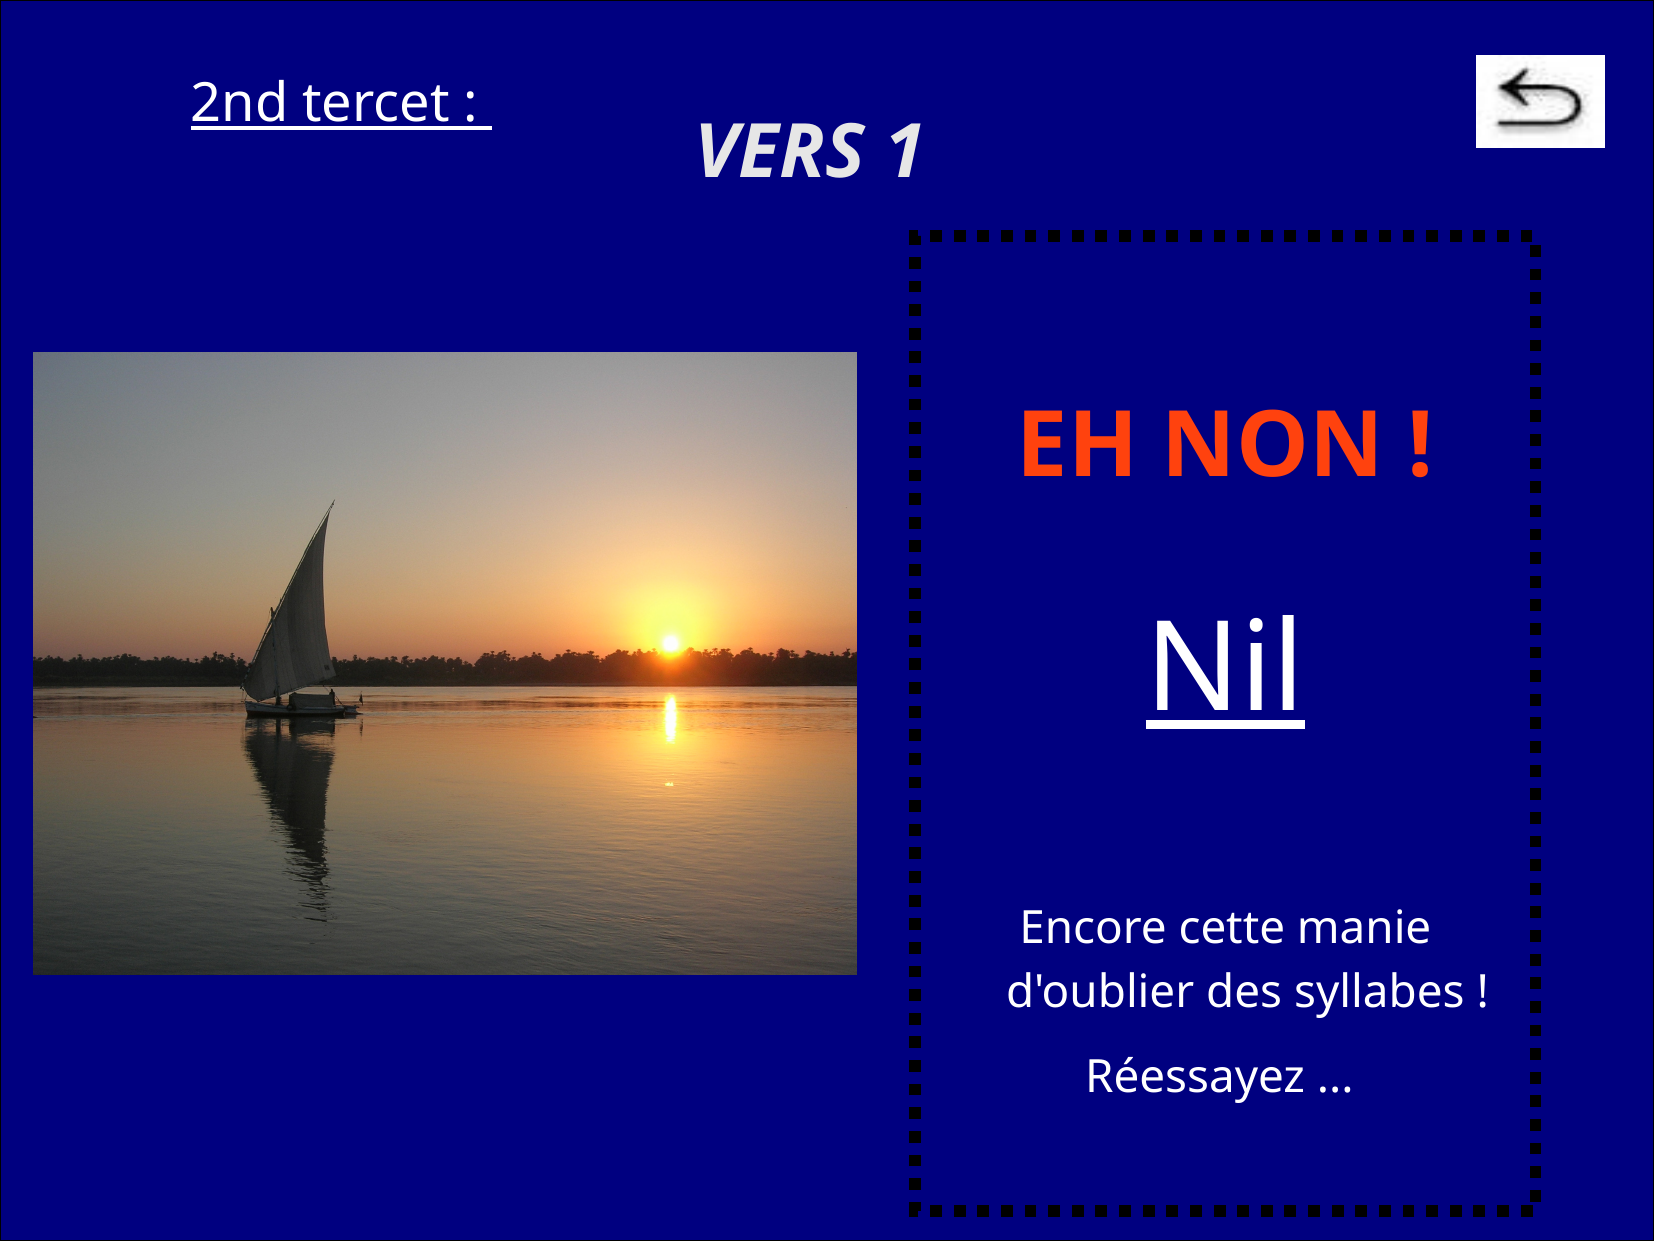

VERS 1
2nd tercet :
# EH NON !
Nil
Encore cette manie d'oublier des syllabes !
Réessayez ...